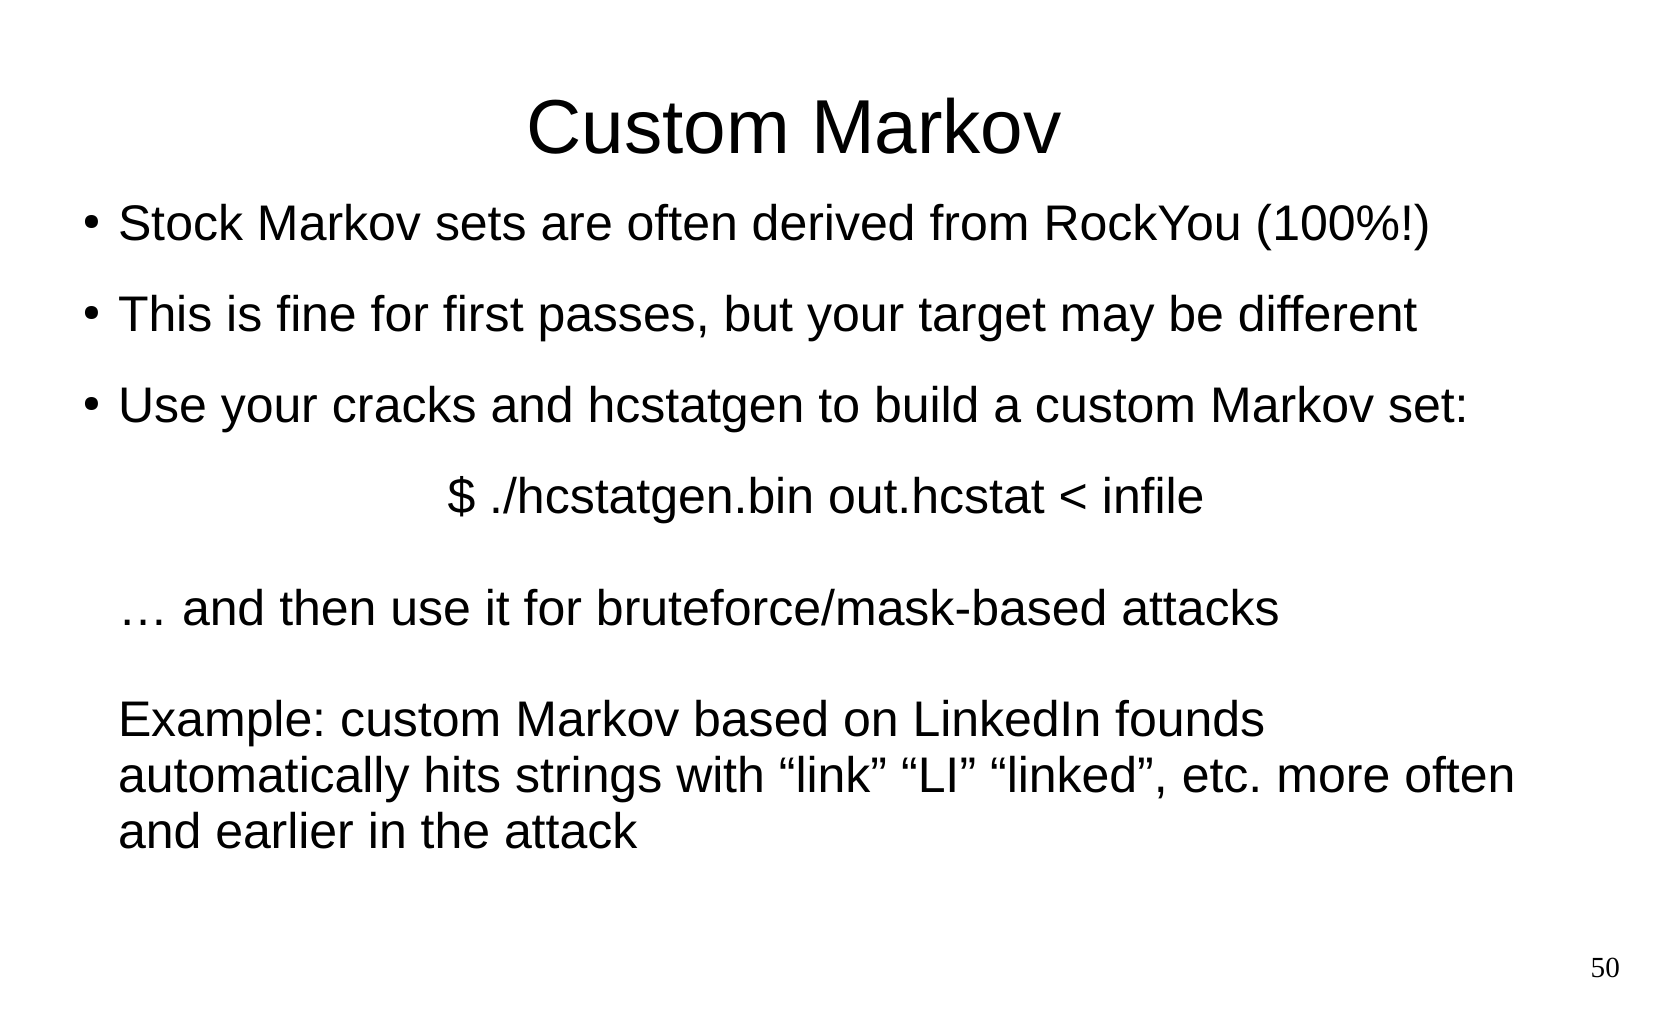

# Custom Markov
Stock Markov sets are often derived from RockYou (100%!)
This is fine for first passes, but your target may be different
Use your cracks and hcstatgen to build a custom Markov set:
$ ./hcstatgen.bin out.hcstat < infile
… and then use it for bruteforce/mask-based attacks
Example: custom Markov based on LinkedIn founds automatically hits strings with “link” “LI” “linked”, etc. more often and earlier in the attack